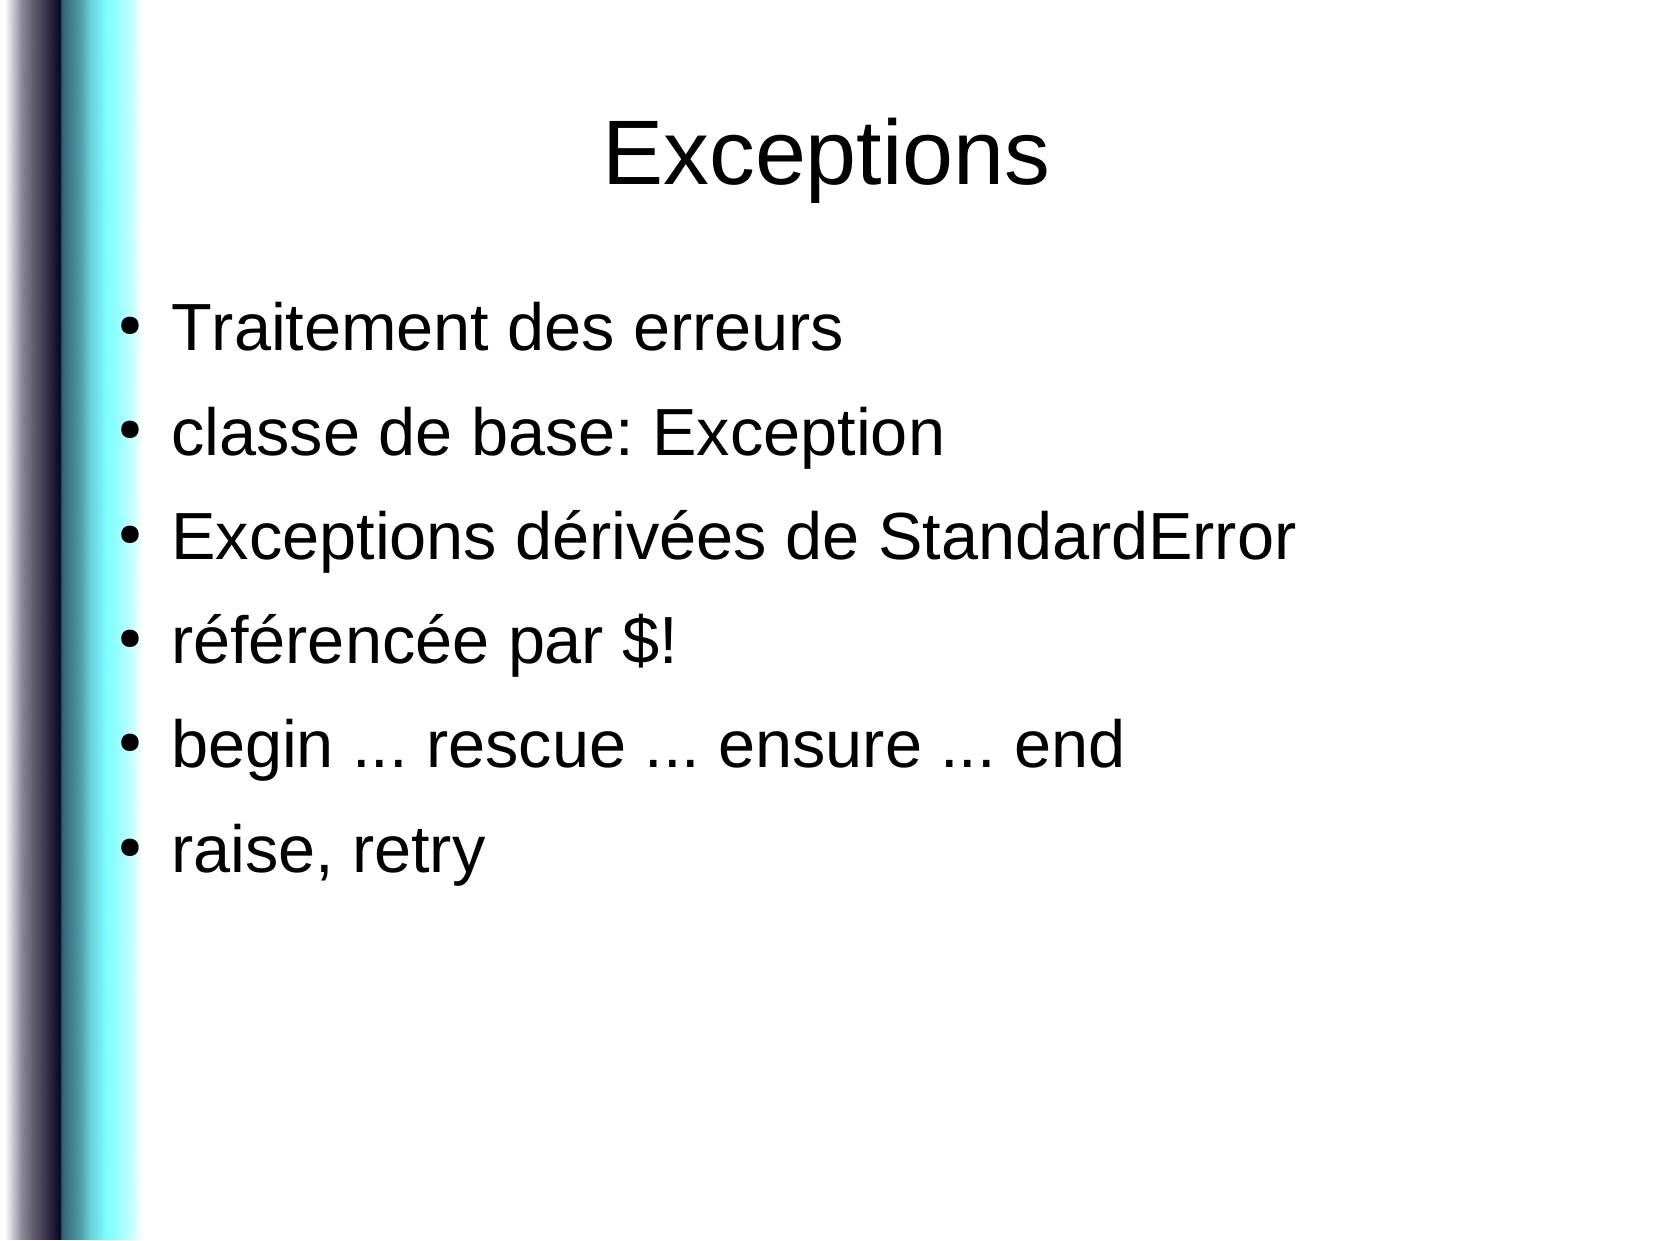

# Exceptions
Traitement des erreurs
classe de base: Exception
Exceptions dérivées de StandardError
référencée par $!
begin ... rescue ... ensure ... end
raise, retry